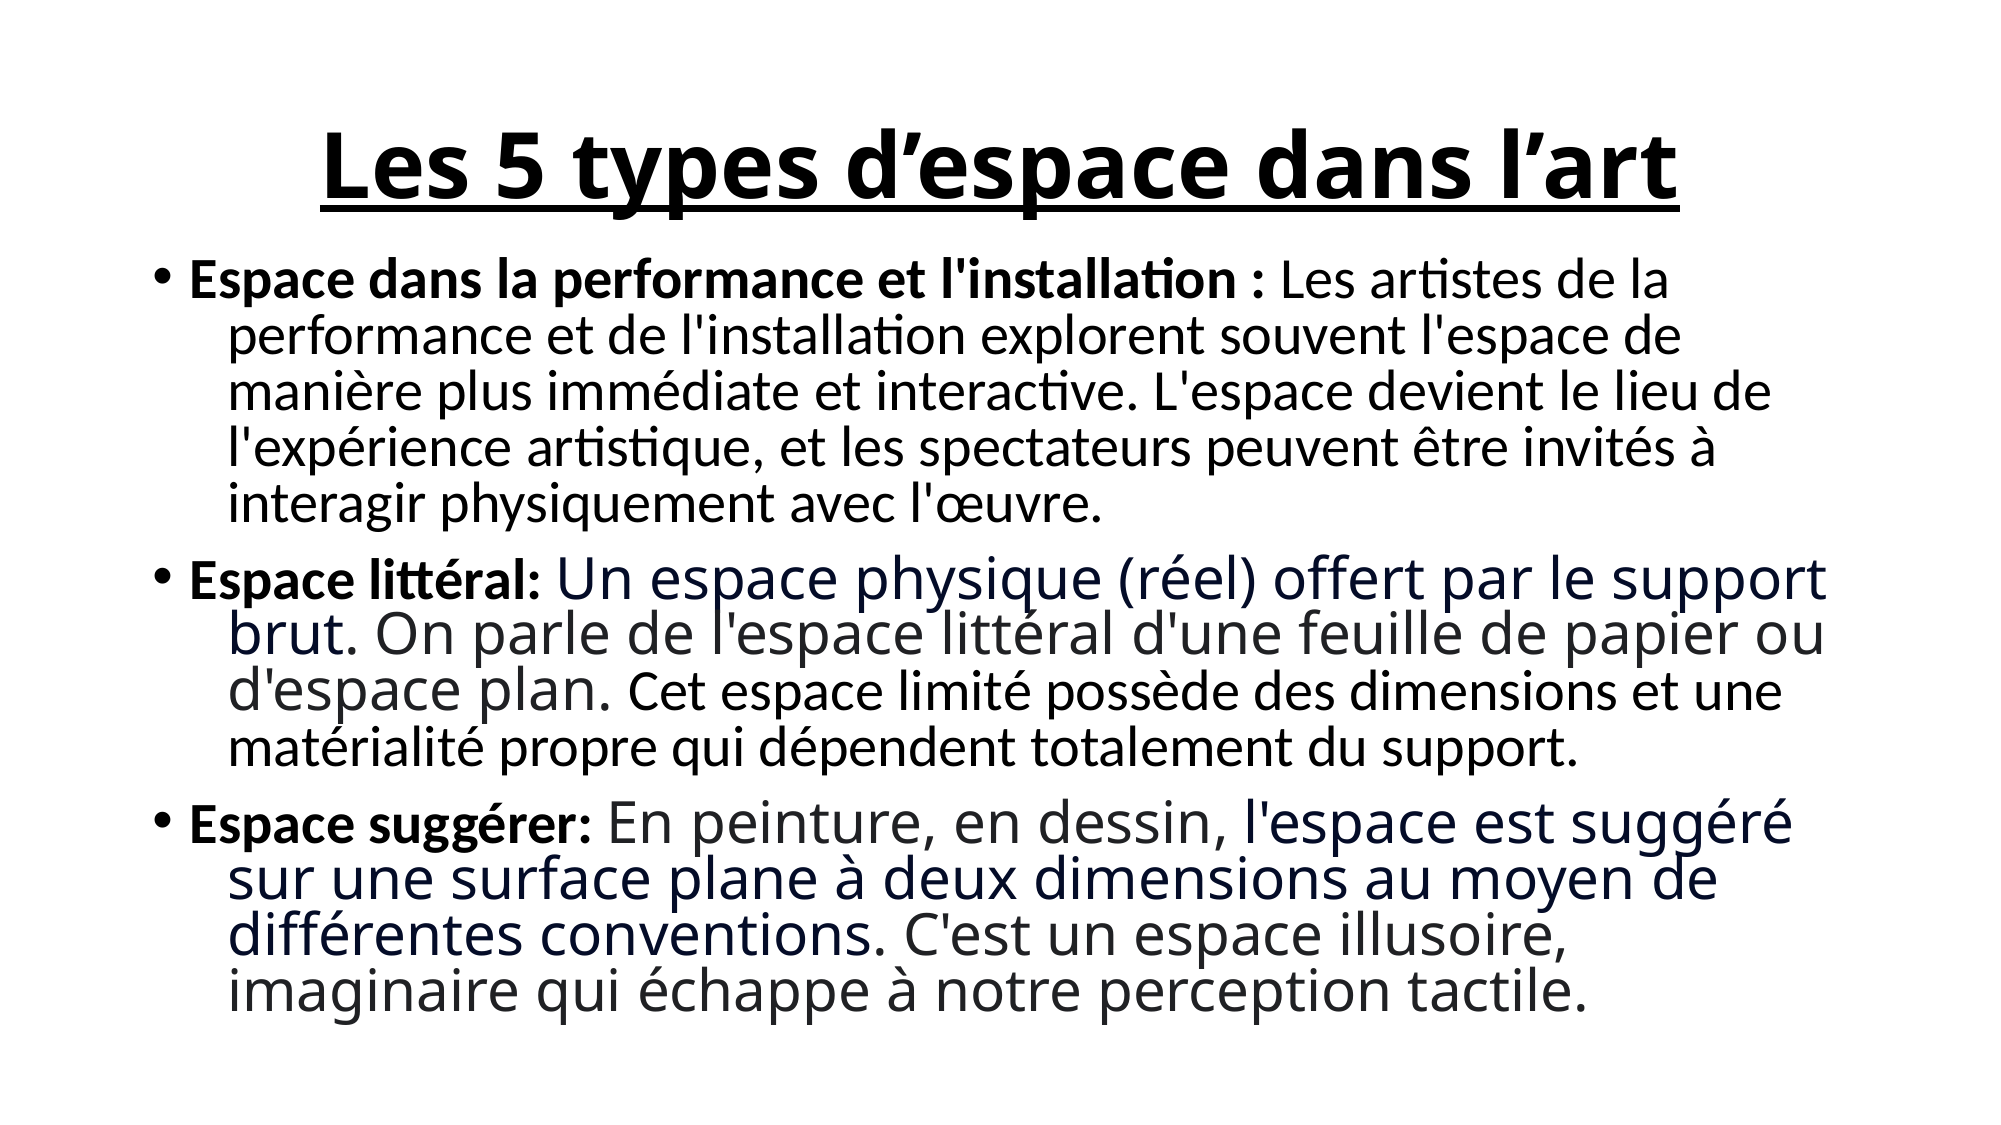

# Les 5 types d’espace dans l’art
Espace dans la performance et l'installation : Les artistes de la performance et de l'installation explorent souvent l'espace de manière plus immédiate et interactive. L'espace devient le lieu de l'expérience artistique, et les spectateurs peuvent être invités à interagir physiquement avec l'œuvre.
Espace littéral: Un espace physique (réel) offert par le support brut. On parle de l'espace littéral d'une feuille de papier ou d'espace plan. Cet espace limité possède des dimensions et une matérialité propre qui dépendent totalement du support.
Espace suggérer: En peinture, en dessin, l'espace est suggéré sur une surface plane à deux dimensions au moyen de différentes conventions. C'est un espace illusoire, imaginaire qui échappe à notre perception tactile.